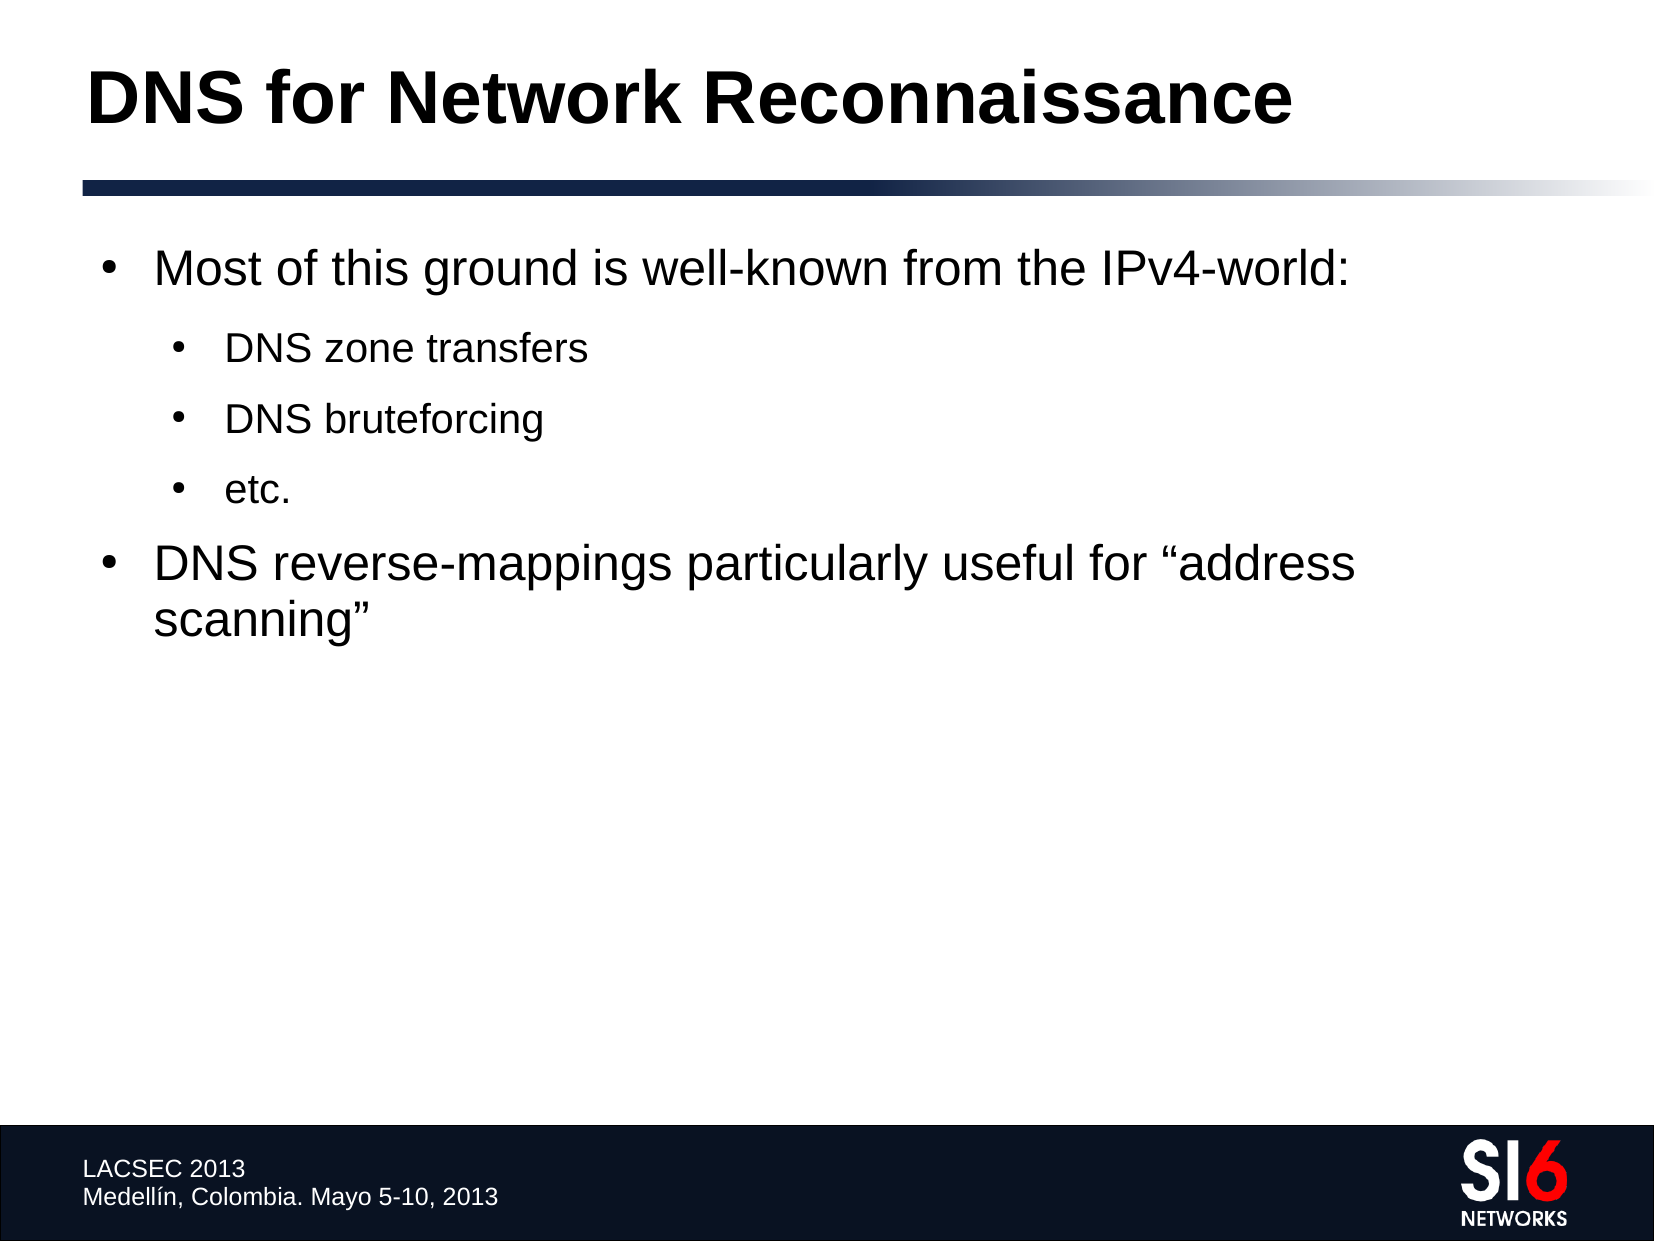

# DNS for Network Reconnaissance
Most of this ground is well-known from the IPv4-world:
DNS zone transfers
DNS bruteforcing
etc.
DNS reverse-mappings particularly useful for “address scanning”